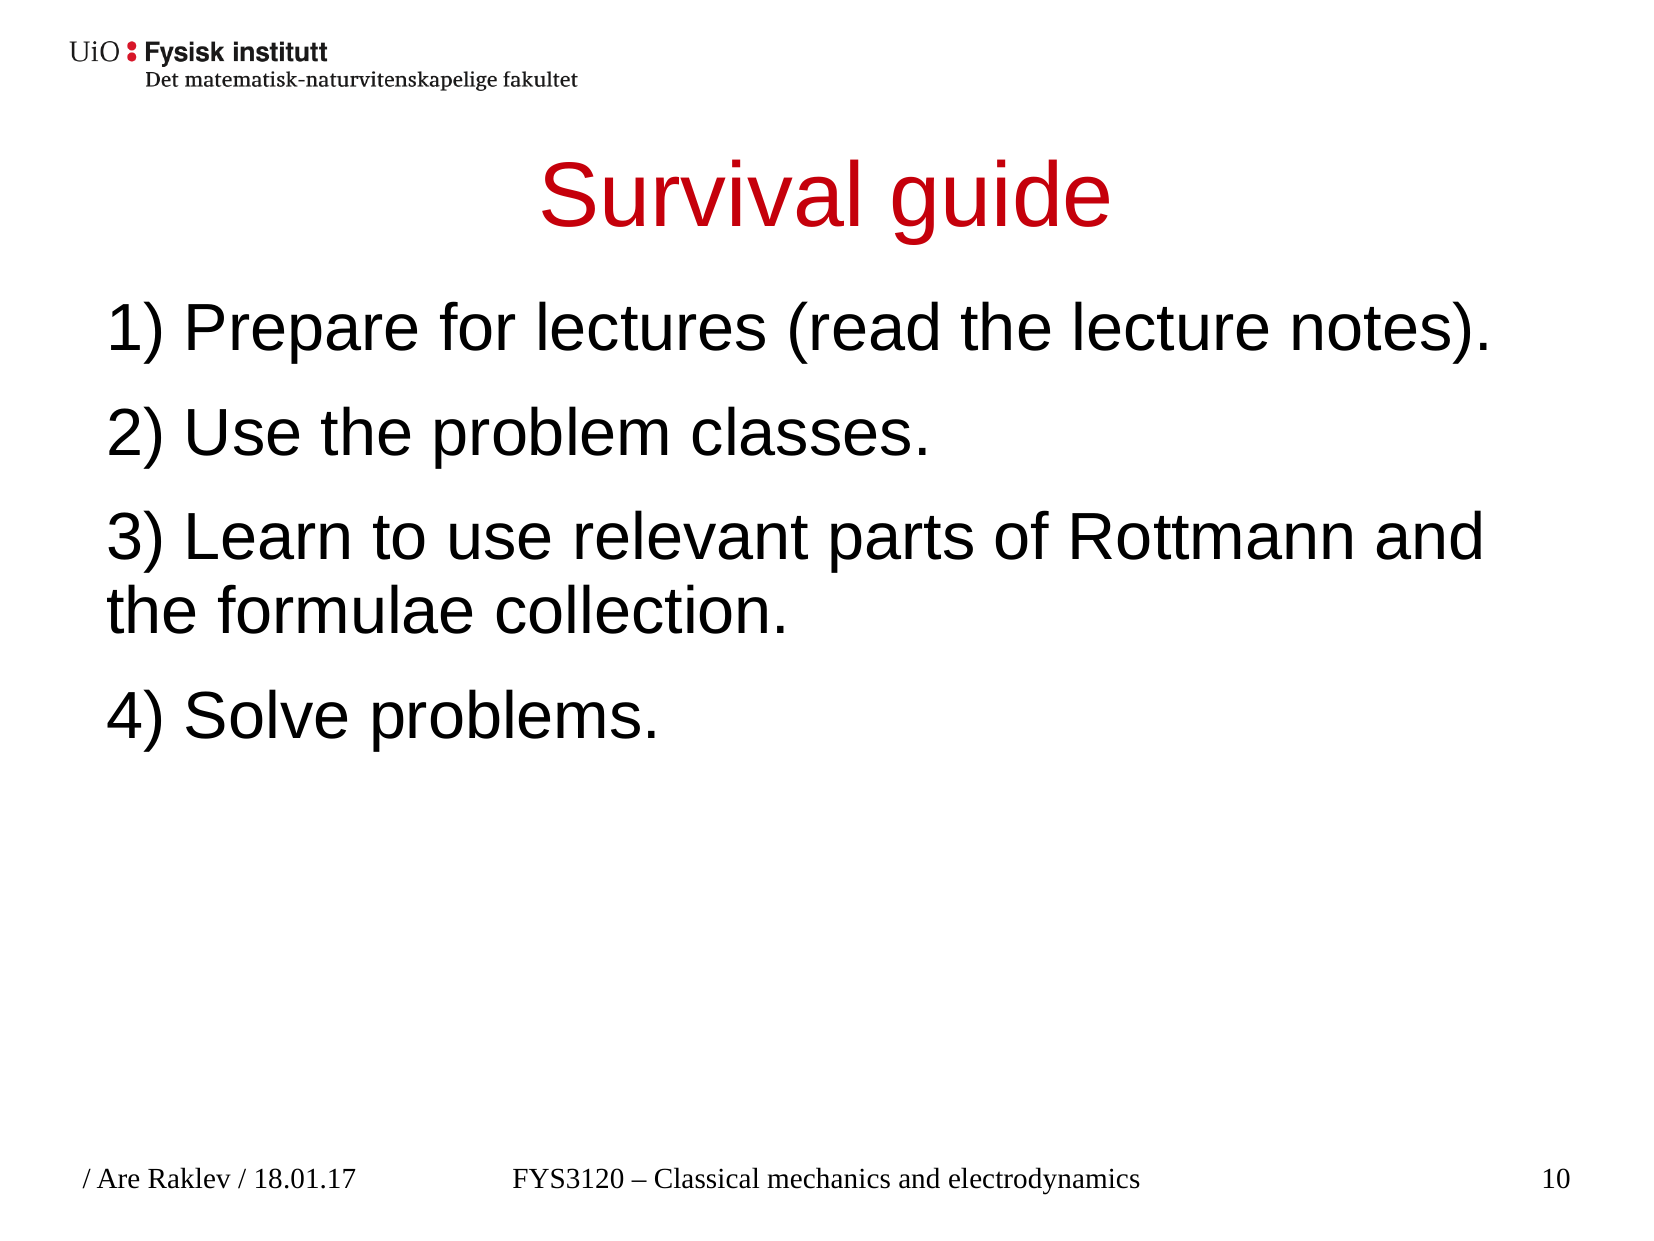

# Survival guide
Prepare for lectures (read the lecture notes).
Use the problem classes.
Learn to use relevant parts of Rottmann and the formulae collection.
Solve problems.
/ Are Raklev / 18.01.17
FYS3120 – Classical mechanics and electrodynamics
10